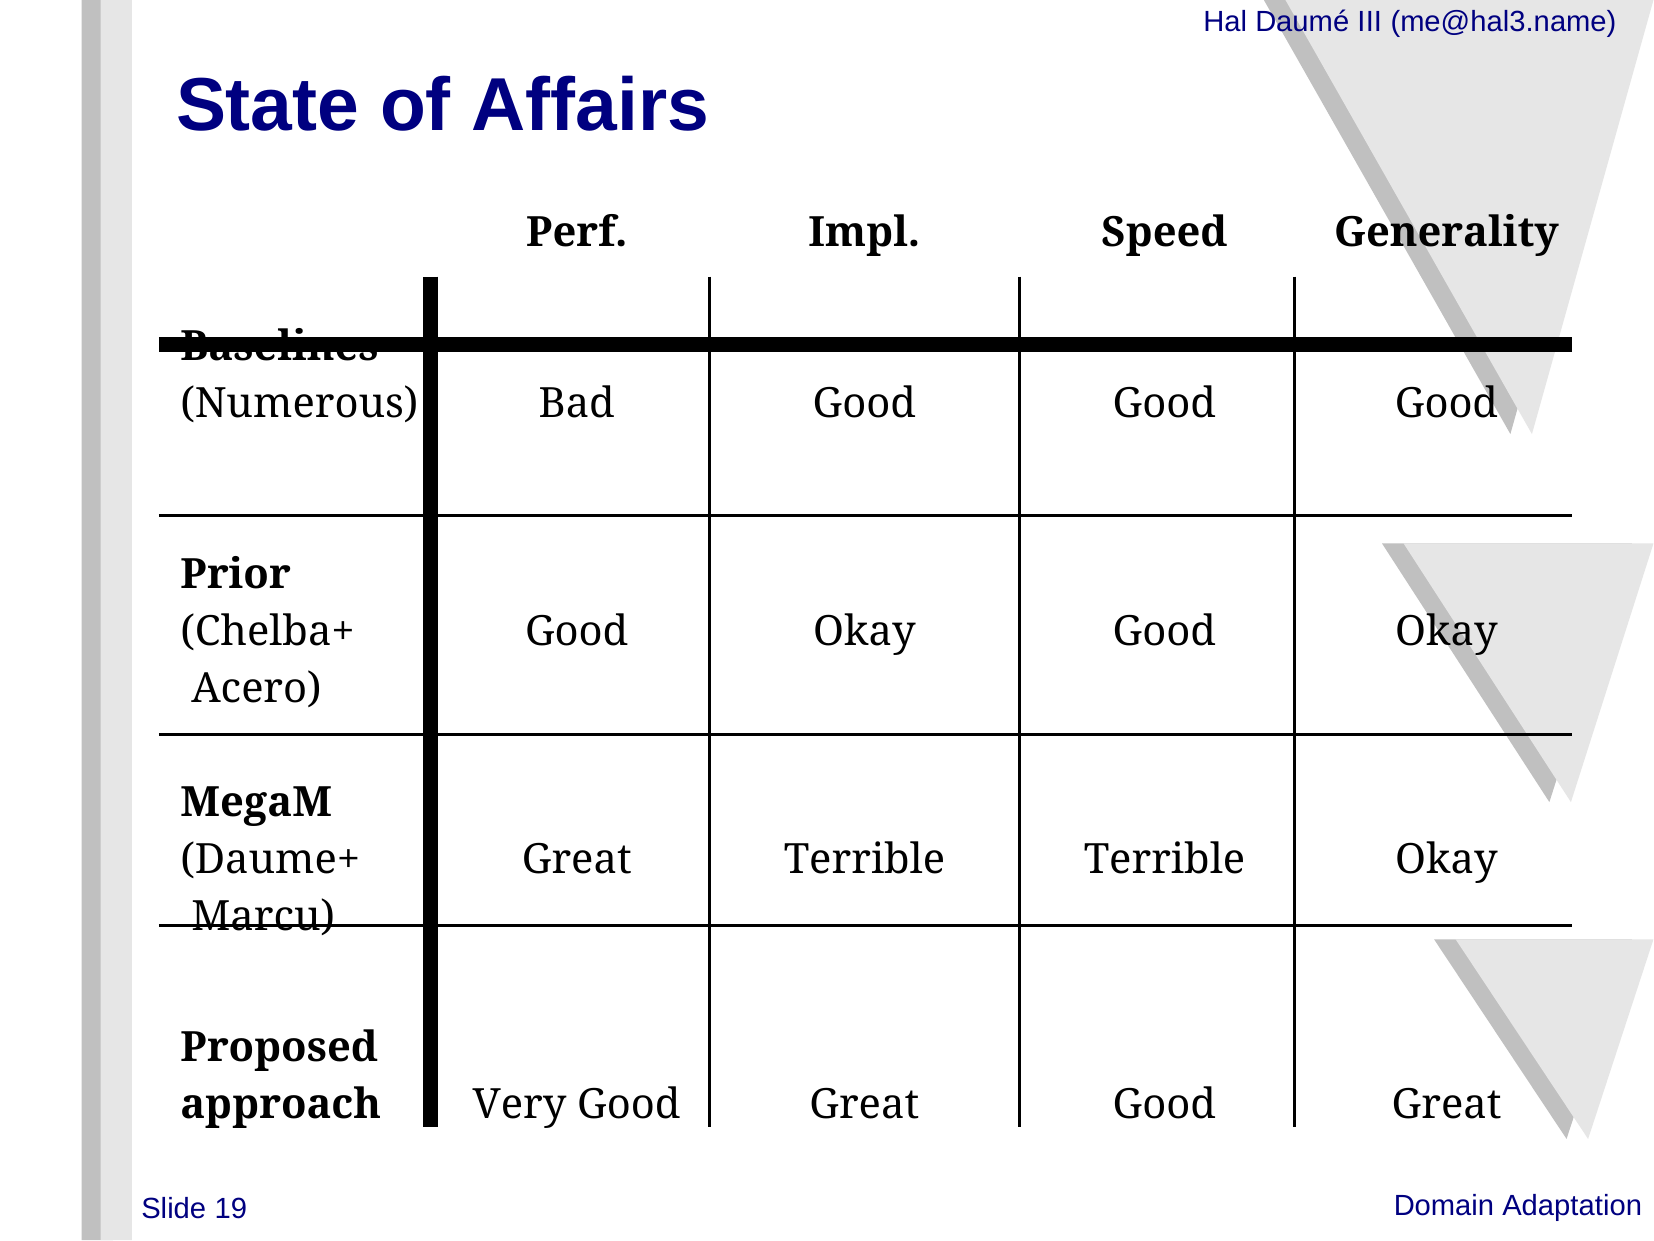

# State of Affairs
	Perf.	Impl.	Speed	Generality
Baselines
(Numerous)	Bad	Good	Good	Good
Prior
(Chelba+	Good	Okay	Good	Okay
 Acero)
MegaM
(Daume+	Great	Terrible	Terrible	Okay
 Marcu)
Proposed
approach	Very Good	Great	Good	Great